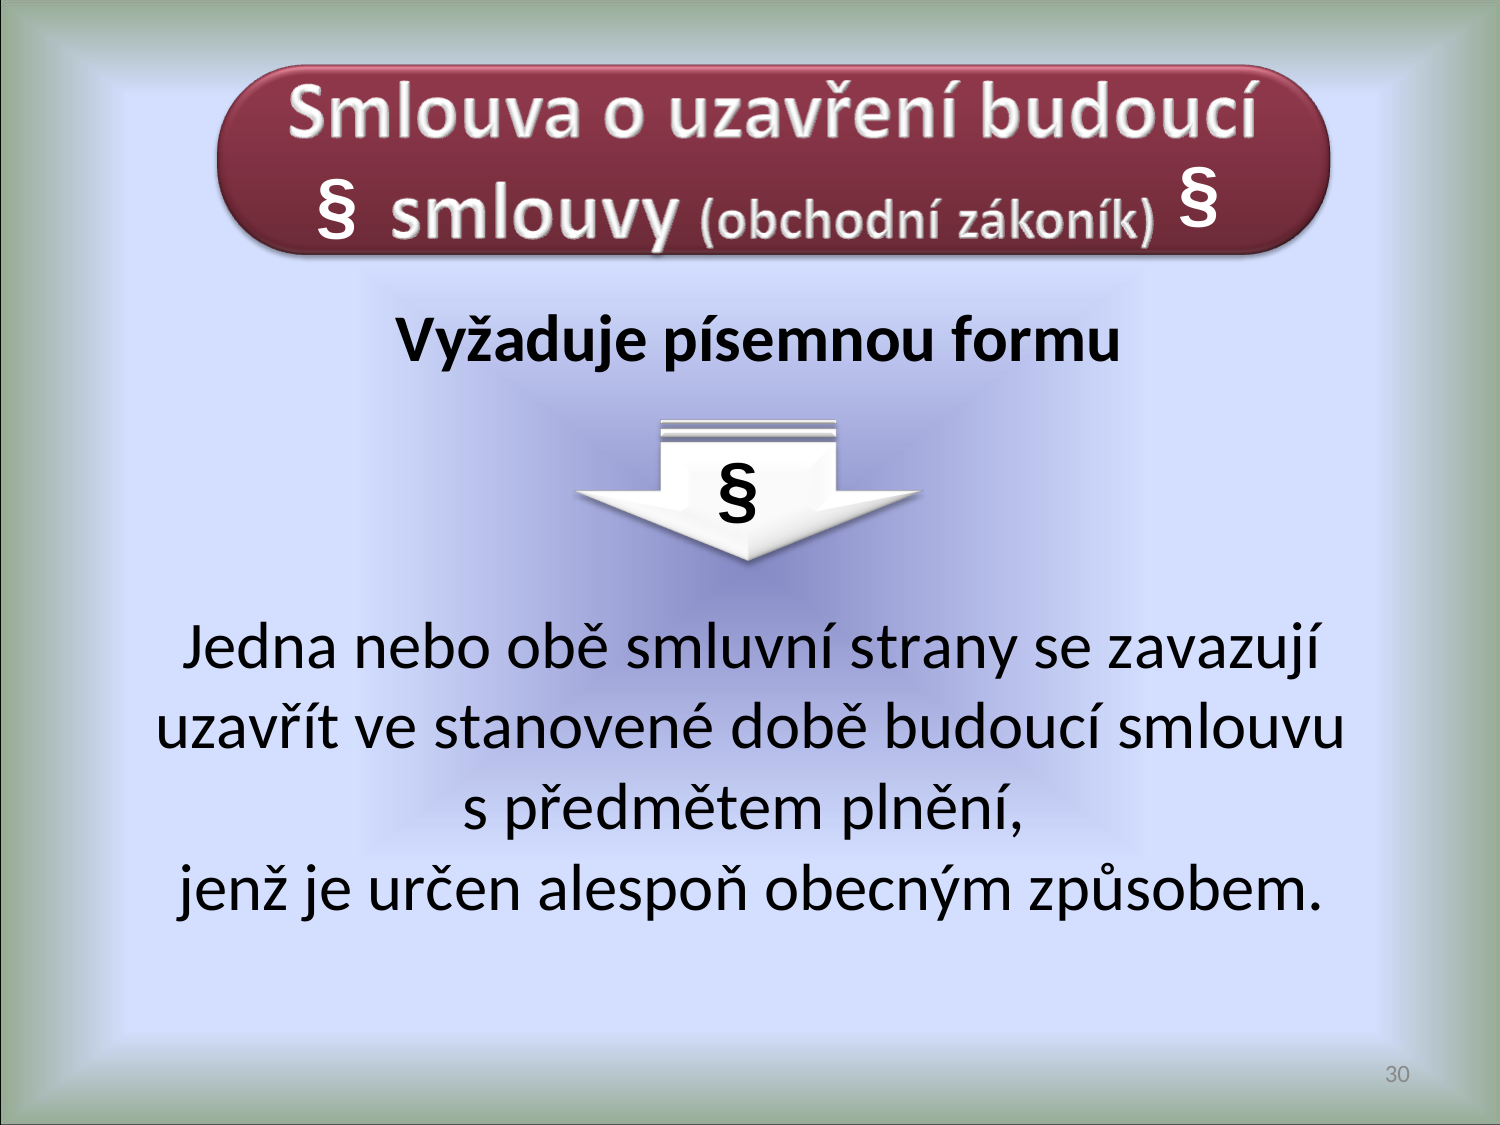

§
§
# Vyžaduje písemnou formu
Jedna nebo obě smluvní strany se zavazují
uzavřít ve stanovené době budoucí smlouvu
s předmětem plnění,
jenž je určen alespoň obecným způsobem.
§